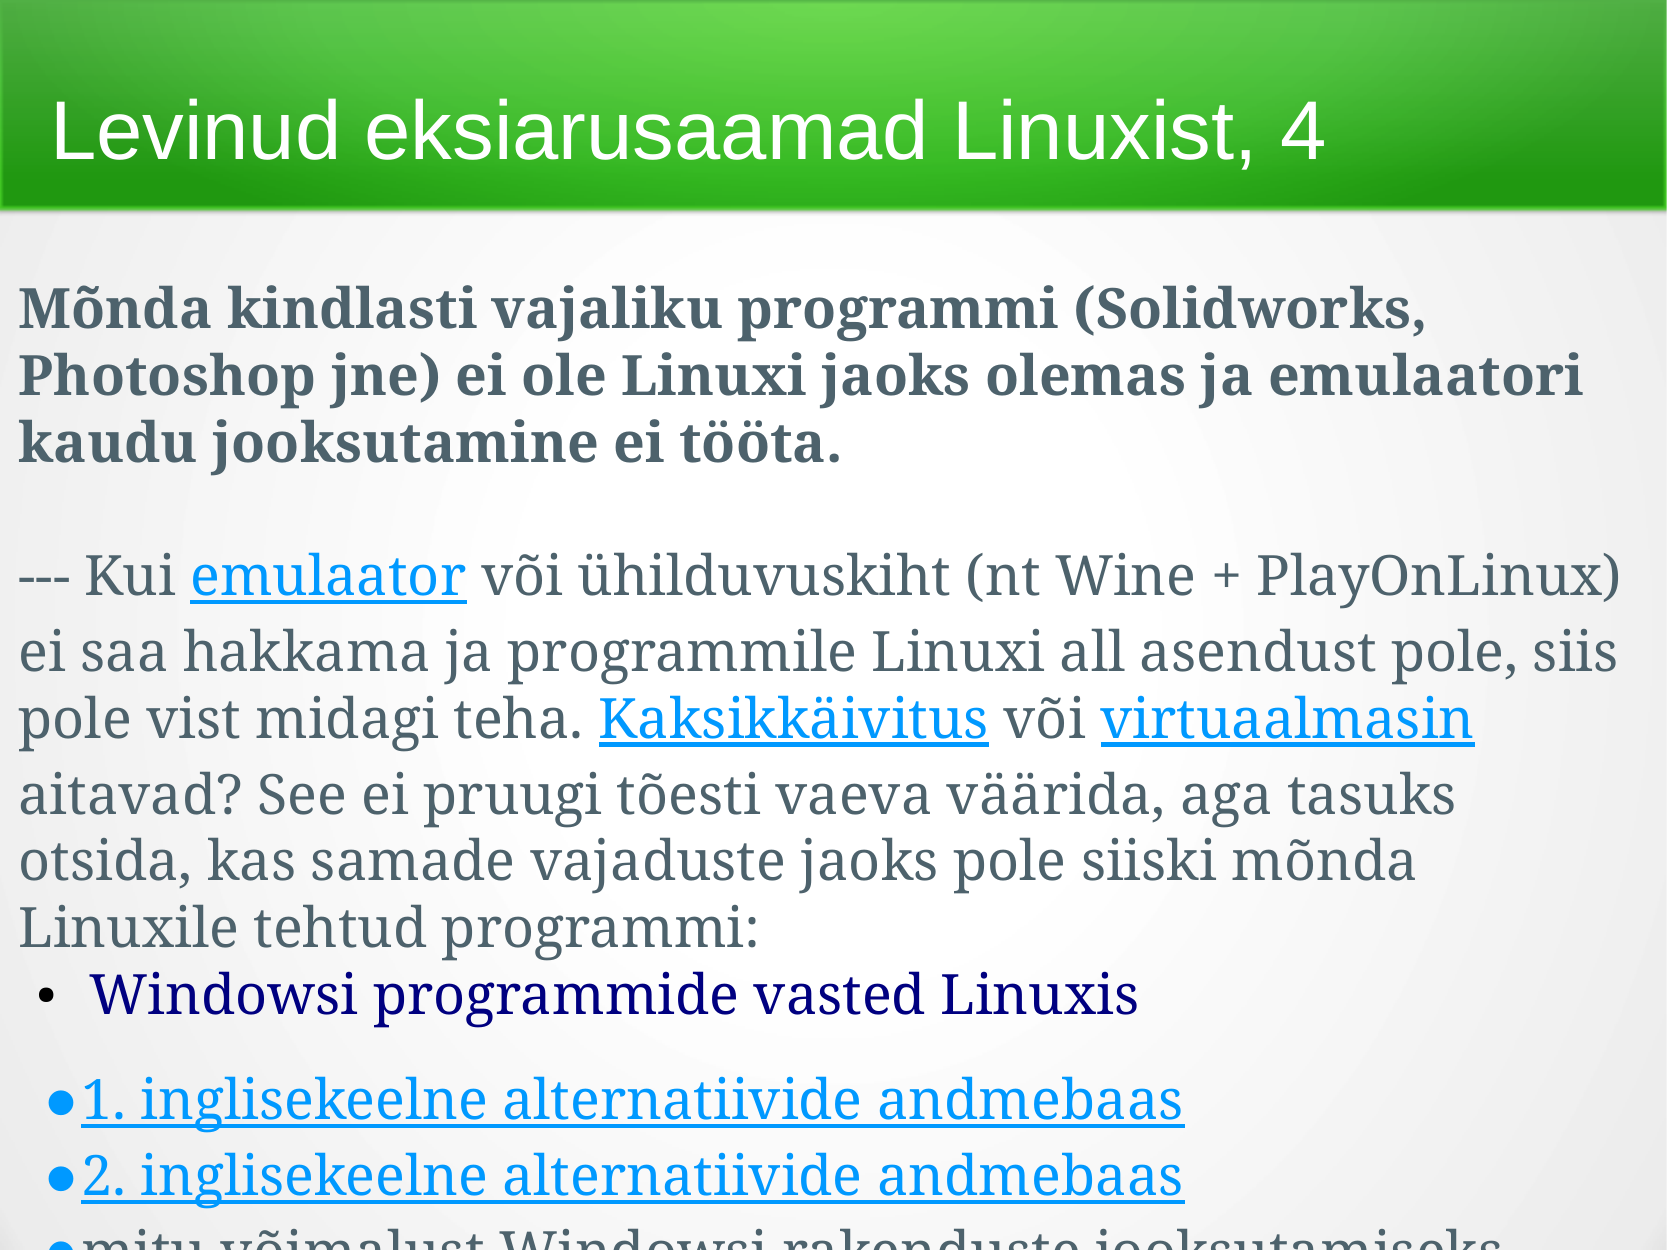

# Levinud eksiarusaamad Linuxist, 4
Mõnda kindlasti vajaliku programmi (Solidworks, Photoshop jne) ei ole Linuxi jaoks olemas ja emulaatori kaudu jooksutamine ei tööta.
--- Kui emulaator või ühilduvuskiht (nt Wine + PlayOnLinux) ei saa hakkama ja programmile Linuxi all asendust pole, siis pole vist midagi teha. Kaksikkäivitus või virtuaalmasin aitavad? See ei pruugi tõesti vaeva väärida, aga tasuks otsida, kas samade vajaduste jaoks pole siiski mõnda Linuxile tehtud programmi:
Windowsi programmide vasted Linuxis
1. inglisekeelne alternatiivide andmebaas
2. inglisekeelne alternatiivide andmebaas
mitu võimalust Windowsi rakenduste jooksutamiseks